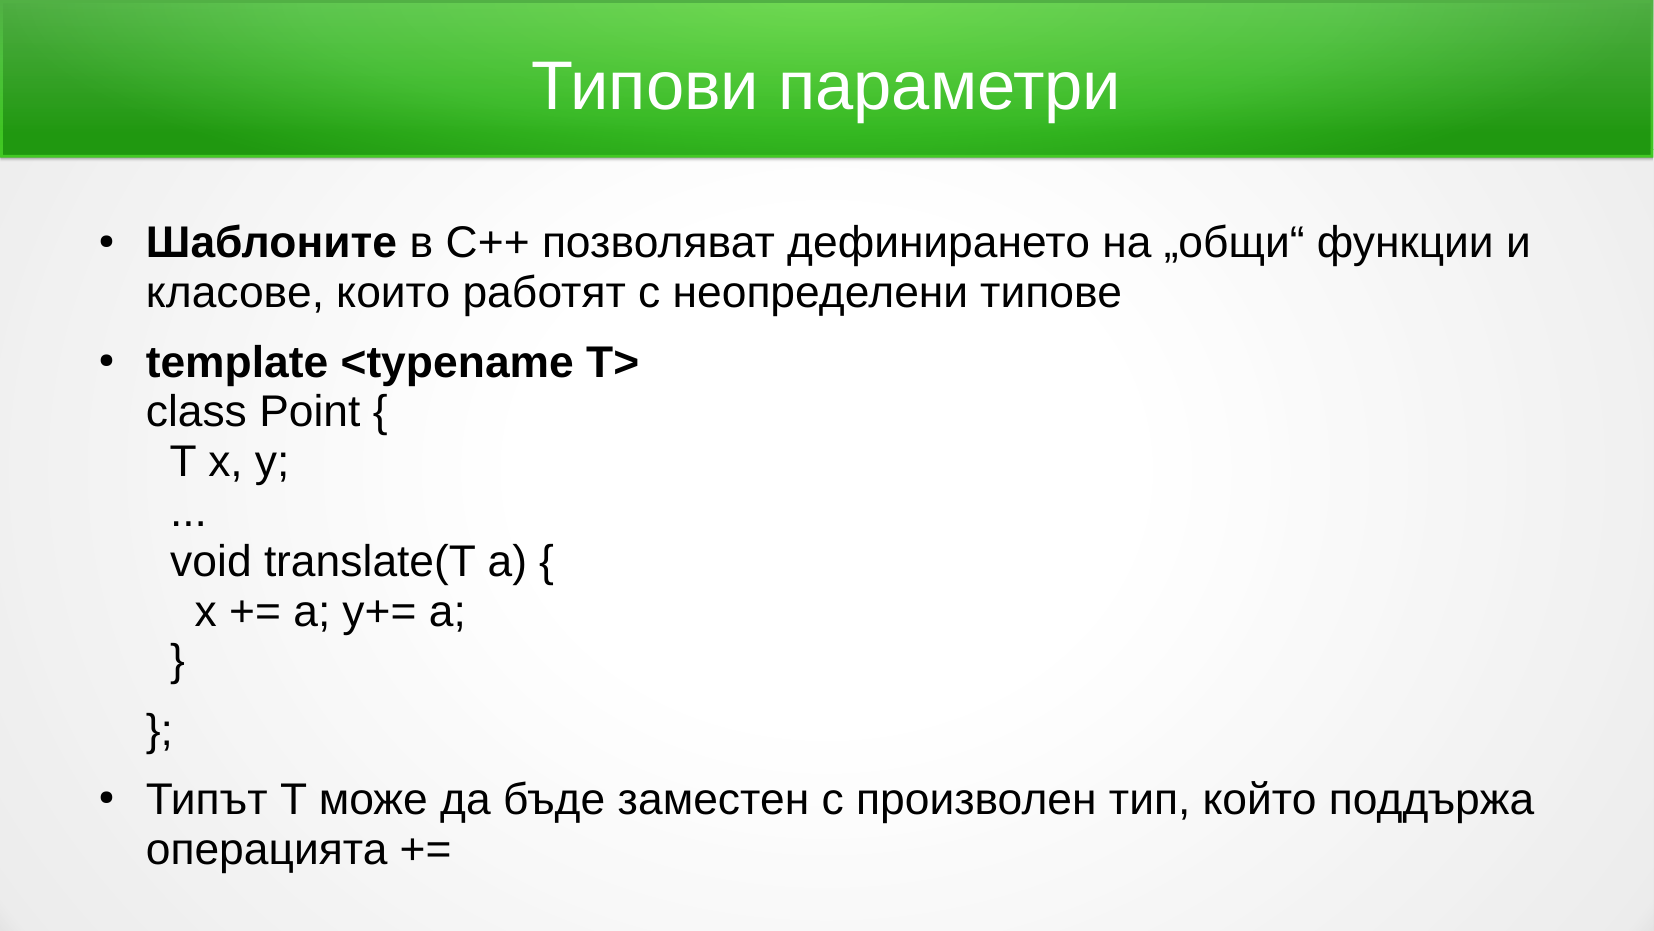

# Типови параметри
Шаблоните в C++ позволяват дефинирането на „общи“ функции и класове, които работят с неопределени типове
template <typename T>
class Point {
 T x, y;
 ...
 void translate(T a) {
 x += a; y+= a;
 }
};
Типът T може да бъде заместен с произволен тип, който поддържа операцията +=